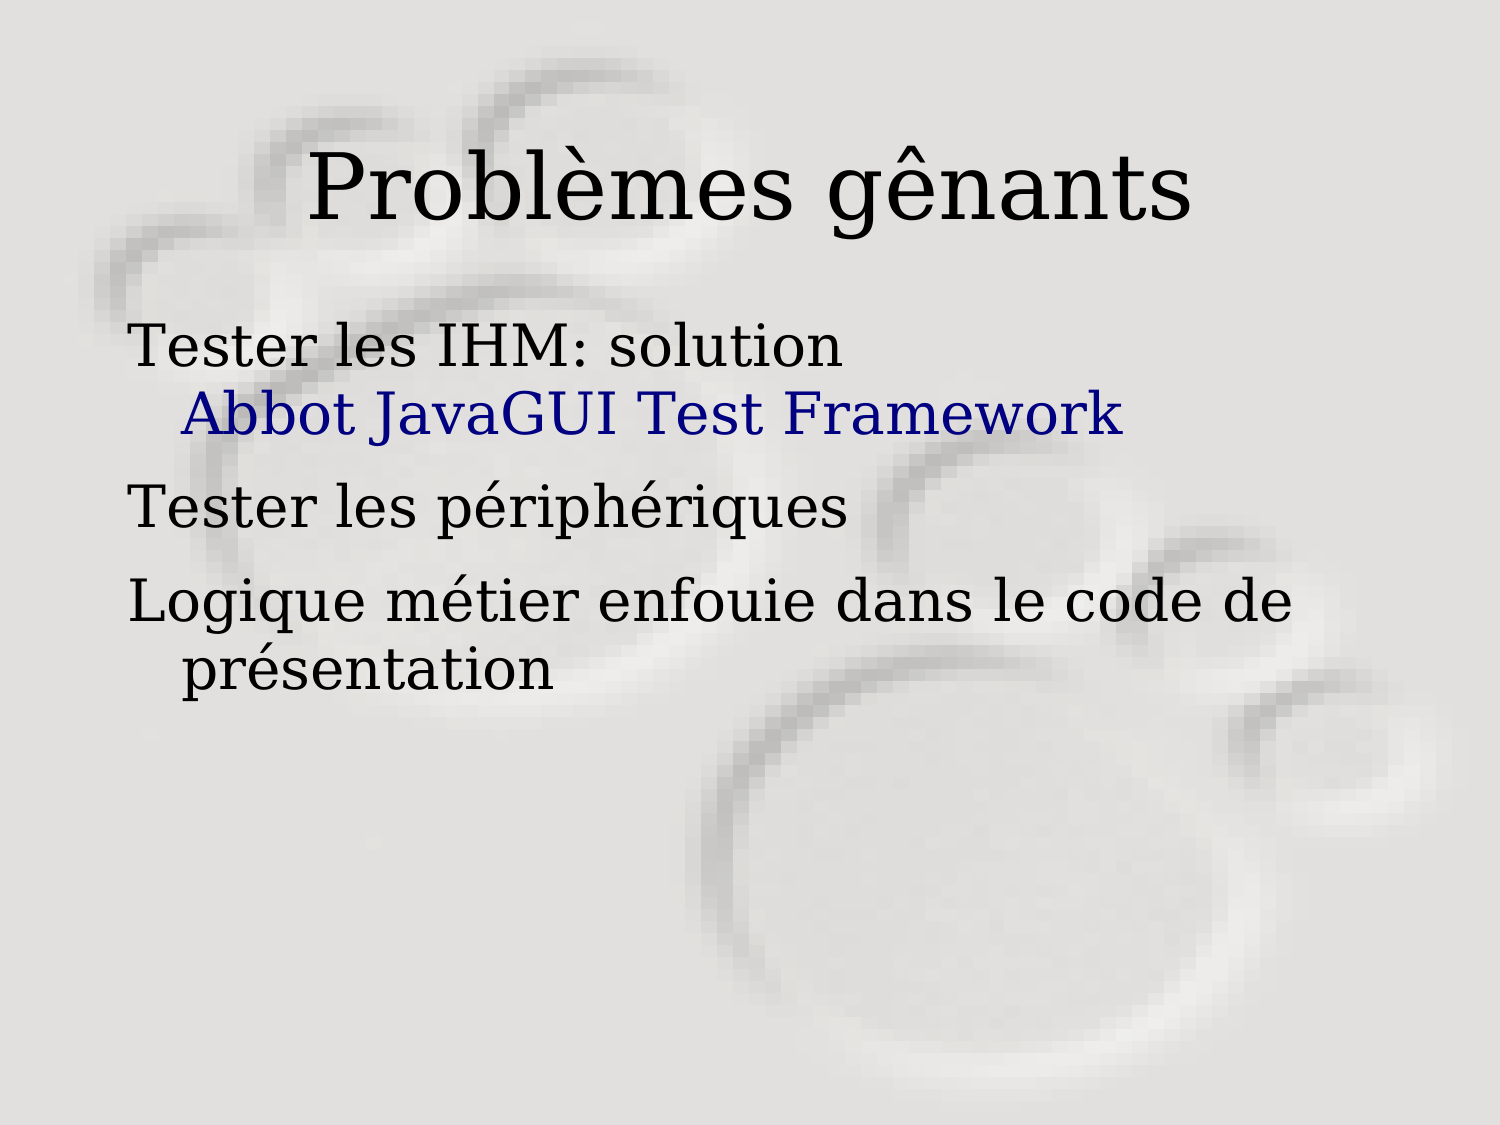

# Problèmes gênants
Tester les IHM: solution Abbot JavaGUI Test Framework
Tester les périphériques
Logique métier enfouie dans le code de présentation